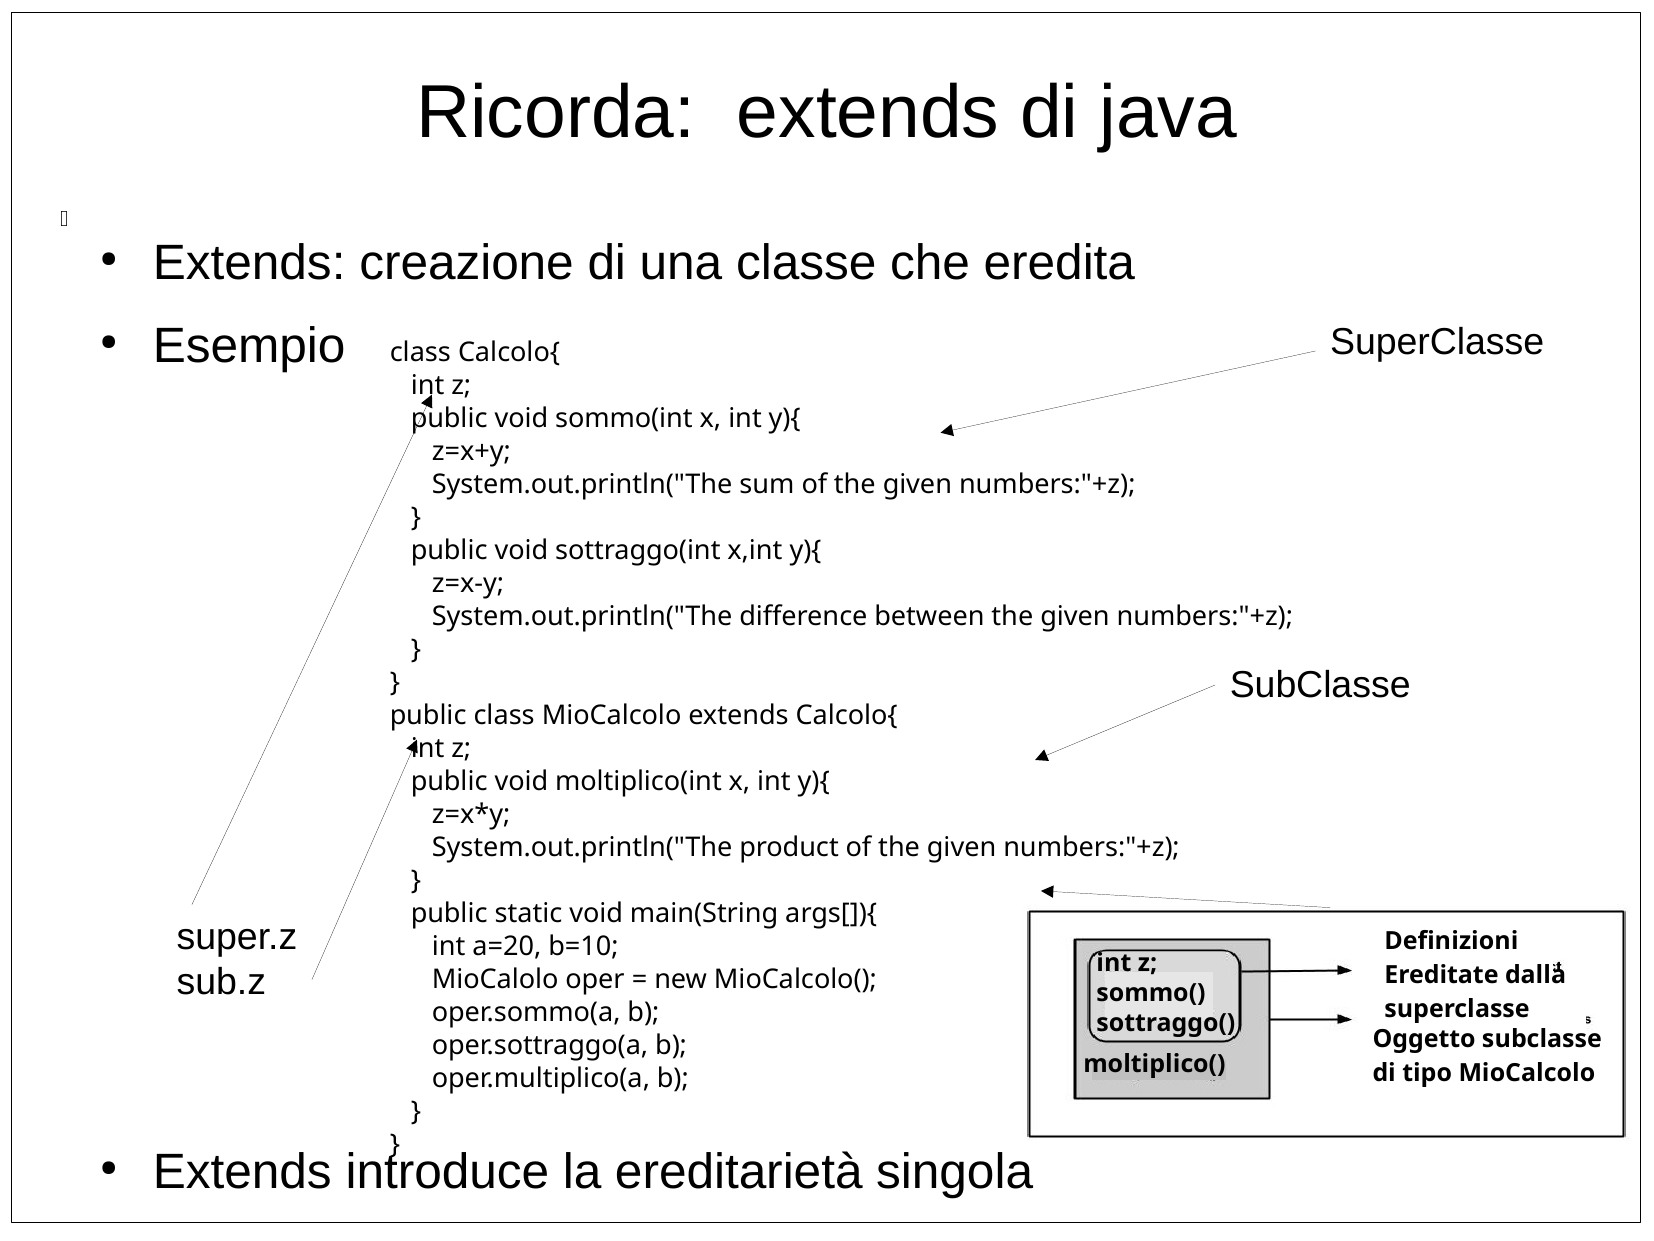

# Ricorda: extends di java
Extends: creazione di una classe che eredita
Esempio
Extends introduce la ereditarietà singola
SuperClasse
class Calcolo{
 int z;
 public void sommo(int x, int y){
 z=x+y;
 System.out.println("The sum of the given numbers:"+z);
 }
 public void sottraggo(int x,int y){
 z=x-y;
 System.out.println("The difference between the given numbers:"+z);
 }
}
public class MioCalcolo extends Calcolo{
 int z;
 public void moltiplico(int x, int y){
 z=x*y;
 System.out.println("The product of the given numbers:"+z);
 }
 public static void main(String args[]){
 int a=20, b=10;
 MioCalolo oper = new MioCalcolo();
 oper.sommo(a, b);
 oper.sottraggo(a, b);
 oper.multiplico(a, b);
 }
}
SubClasse
super.z
sub.z
Definizioni
Ereditate dalla superclasse
int z;
sommo()
sottraggo()
Oggetto subclasse di tipo MioCalcolo
moltiplico()